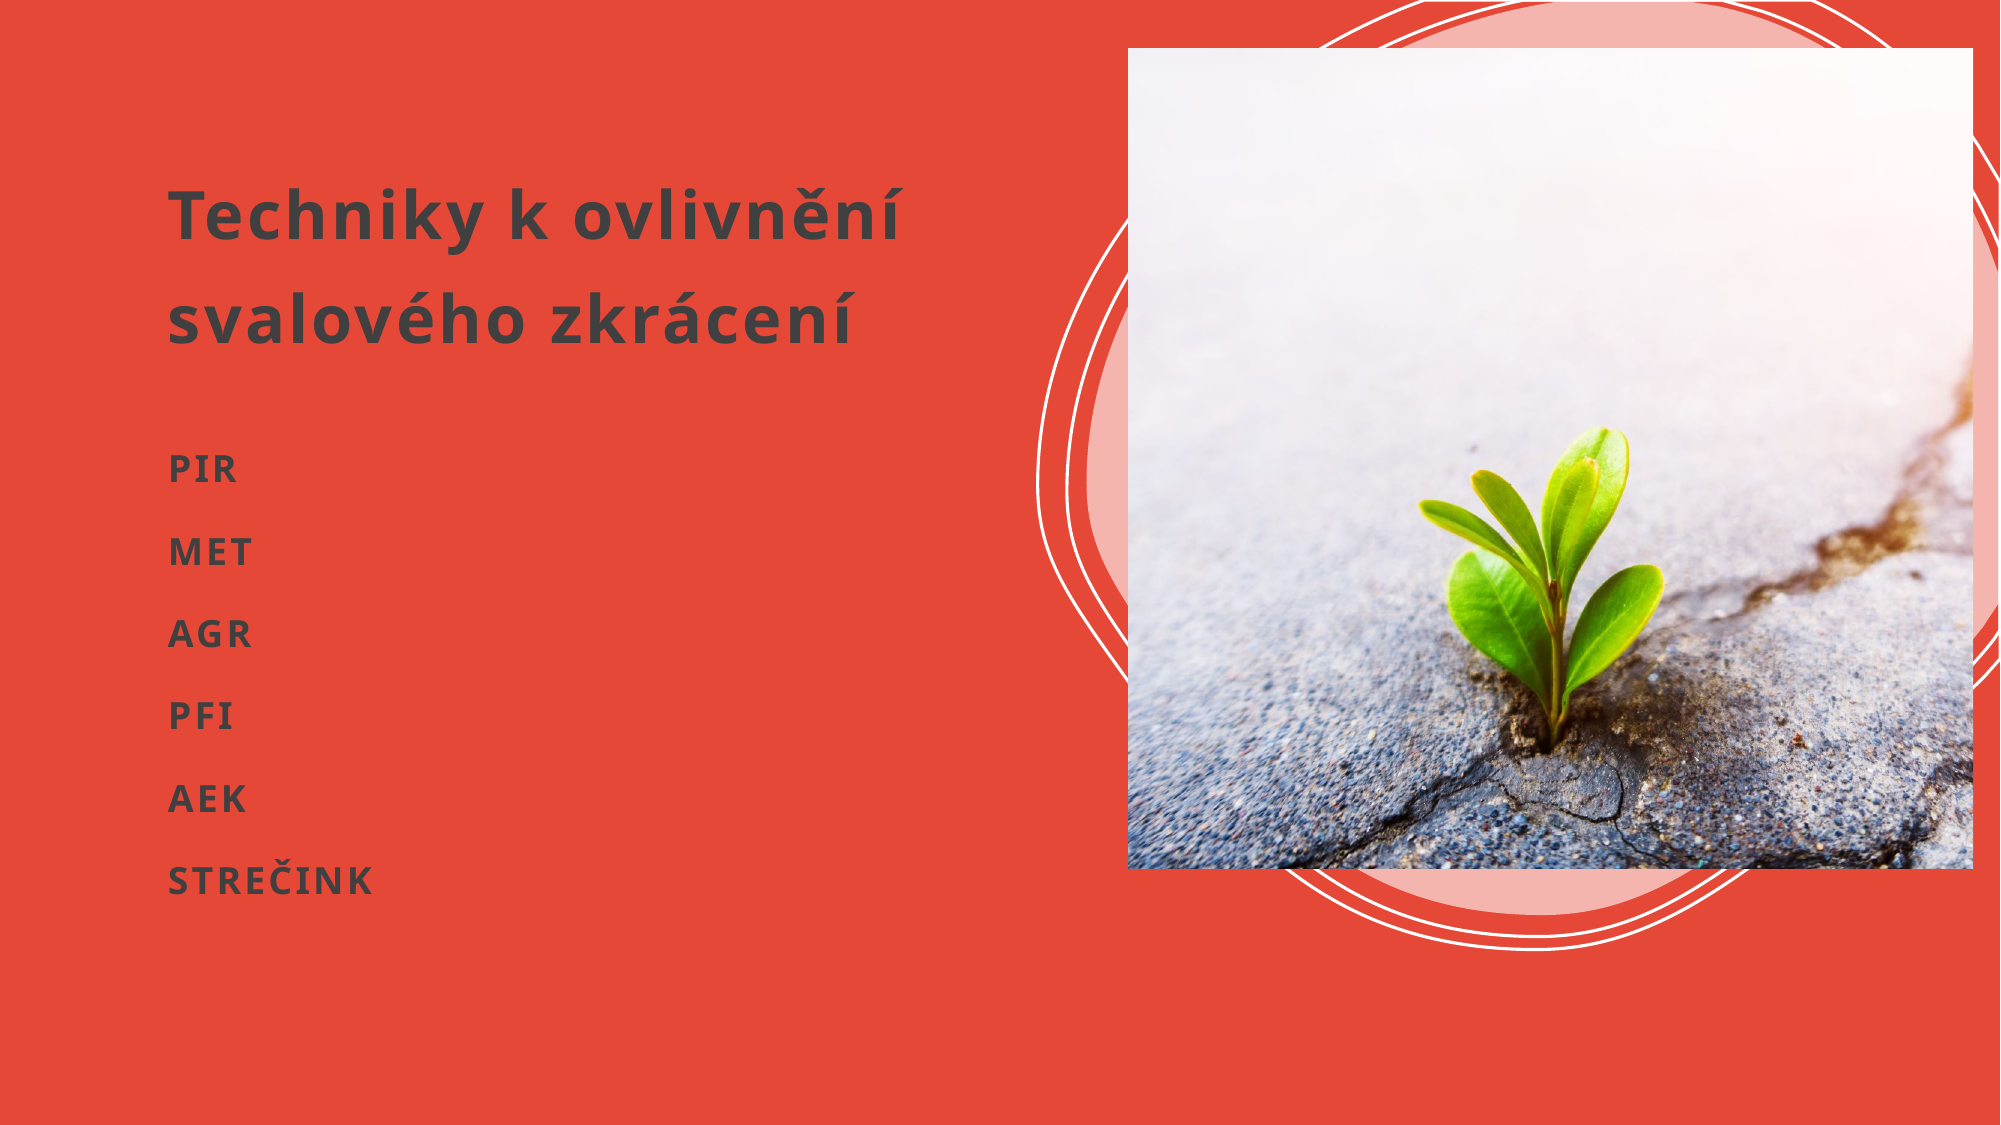

# Techniky k ovlivnění svalového zkrácení
PIR
MET
AGR
PFI
AEK
STREČINK